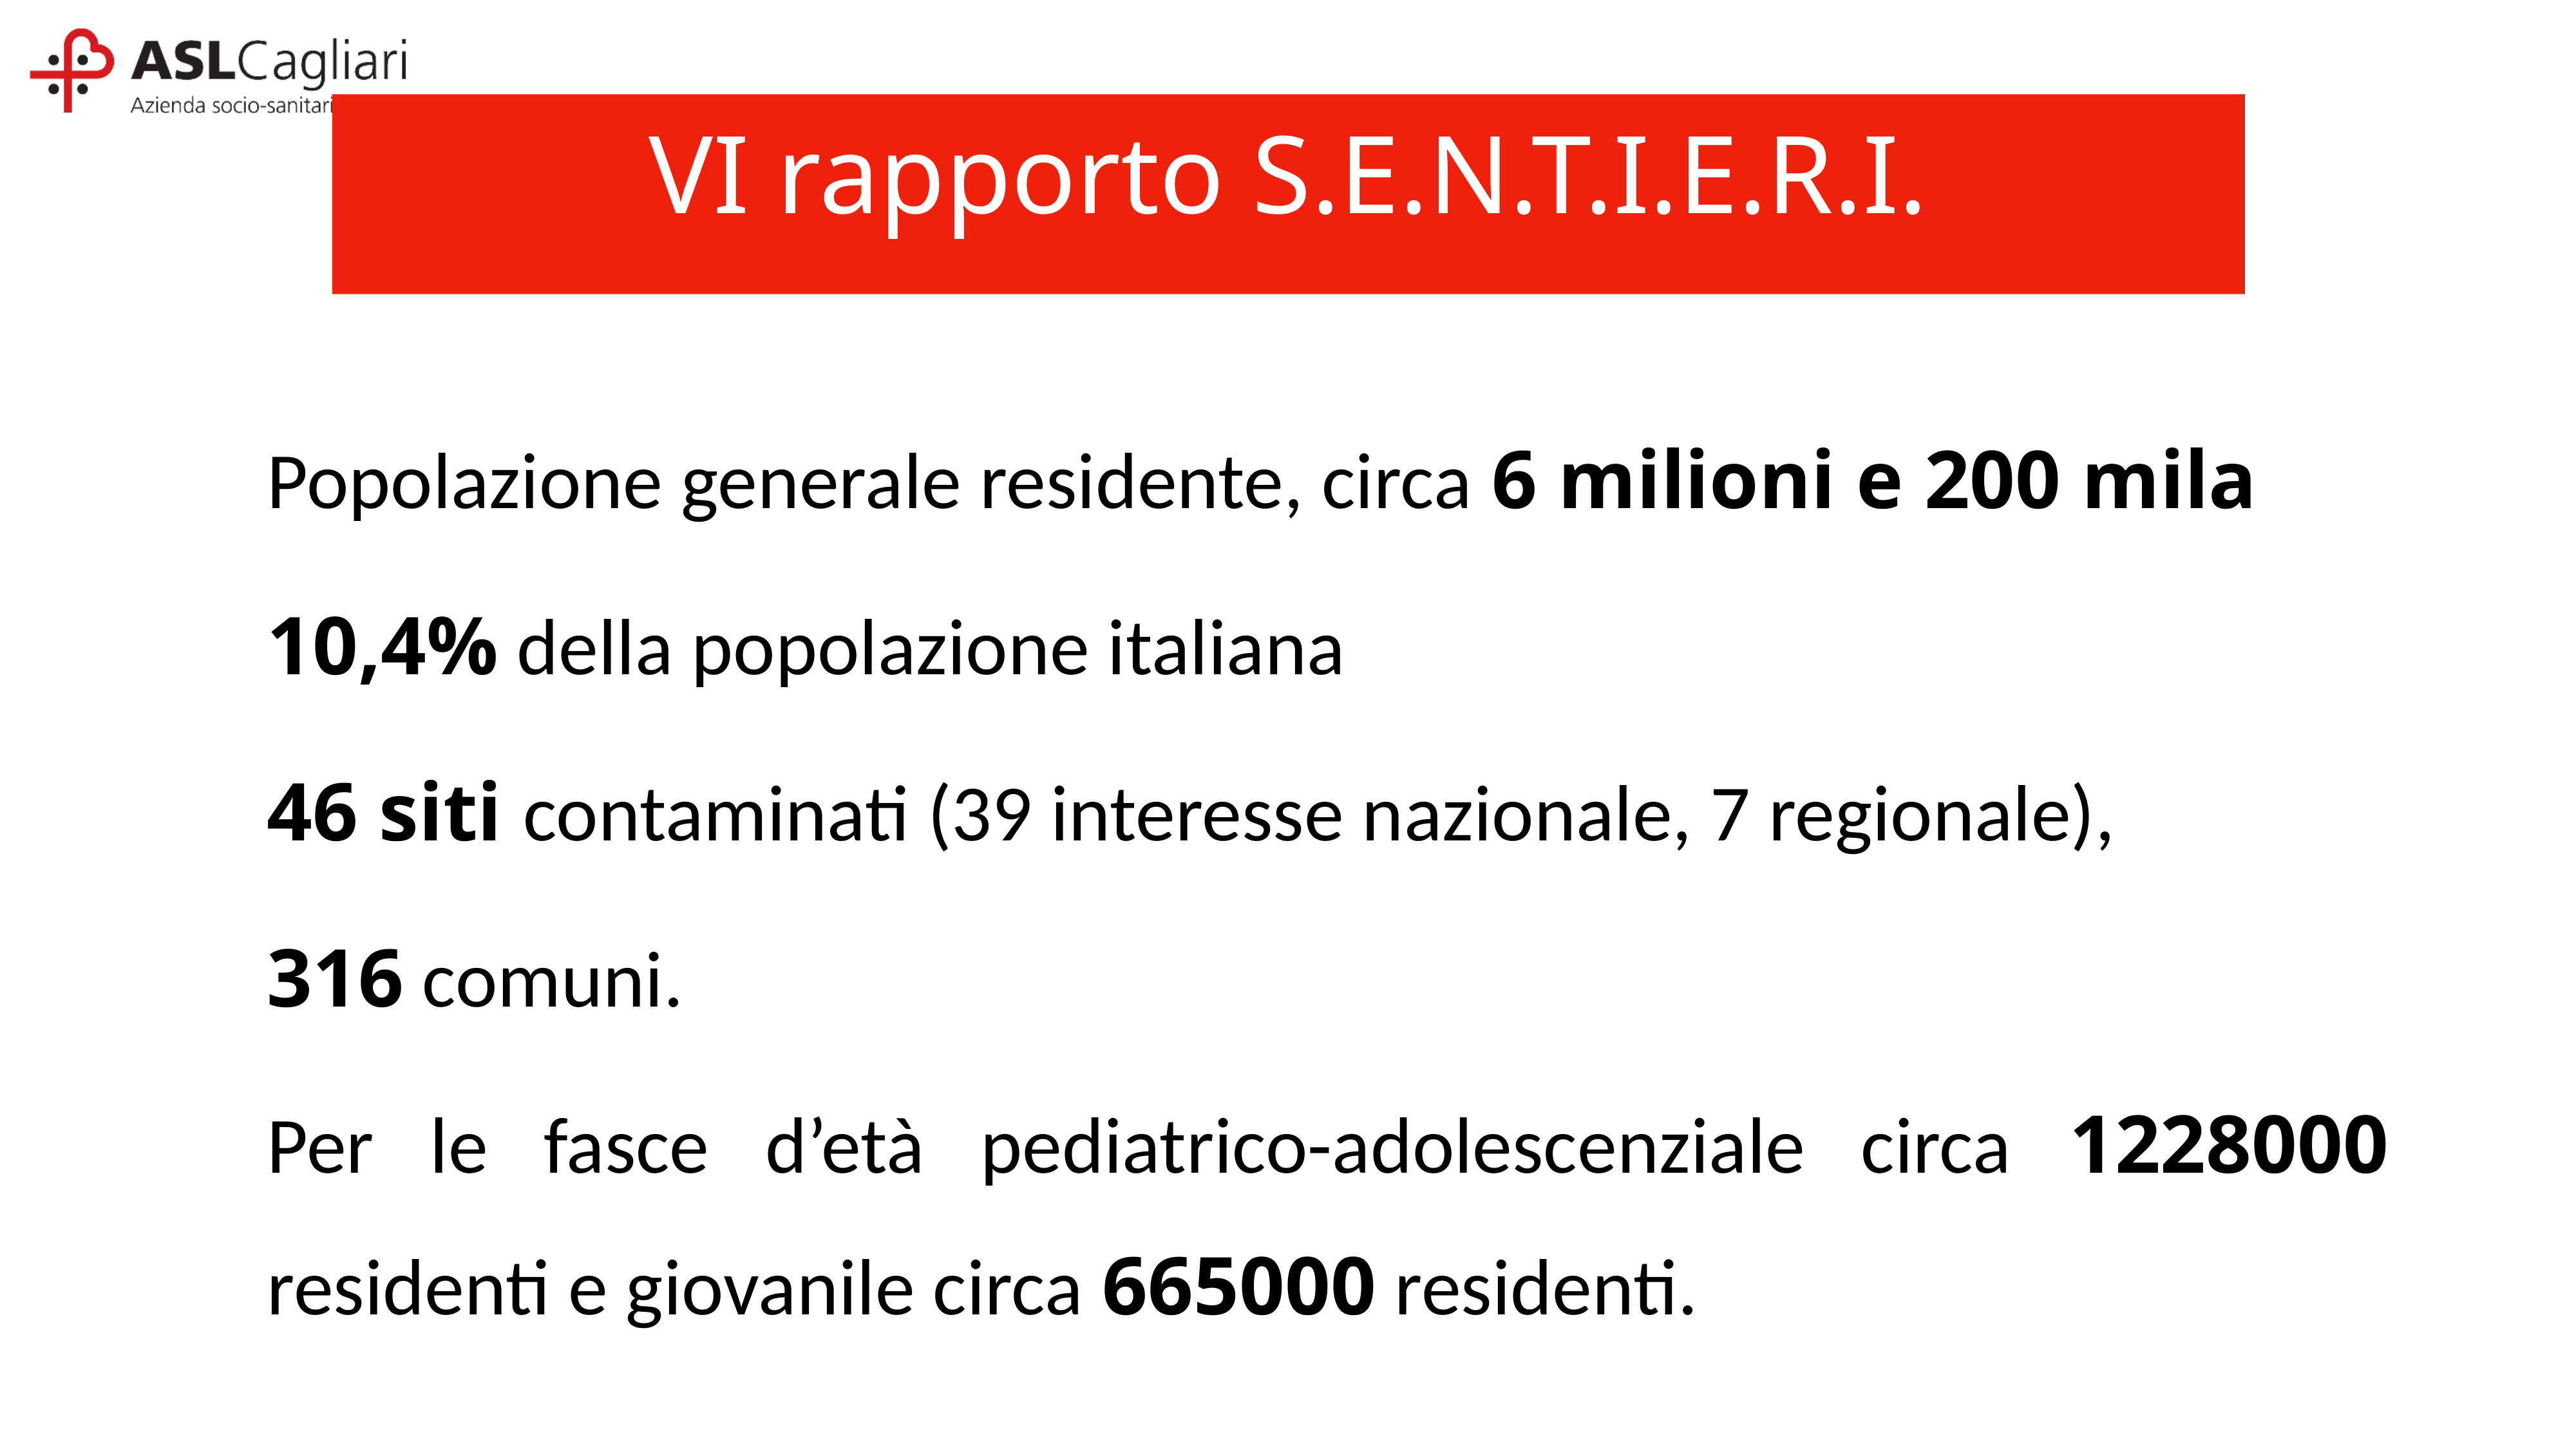

VI rapporto S.E.N.T.I.E.R.I.
Popolazione generale residente, circa 6 milioni e 200 mila
10,4% della popolazione italiana
46 siti contaminati (39 interesse nazionale, 7 regionale),
316 comuni.
Per le fasce d’età pediatrico-adolescenziale circa 1228000 residenti e giovanile circa 665000 residenti.